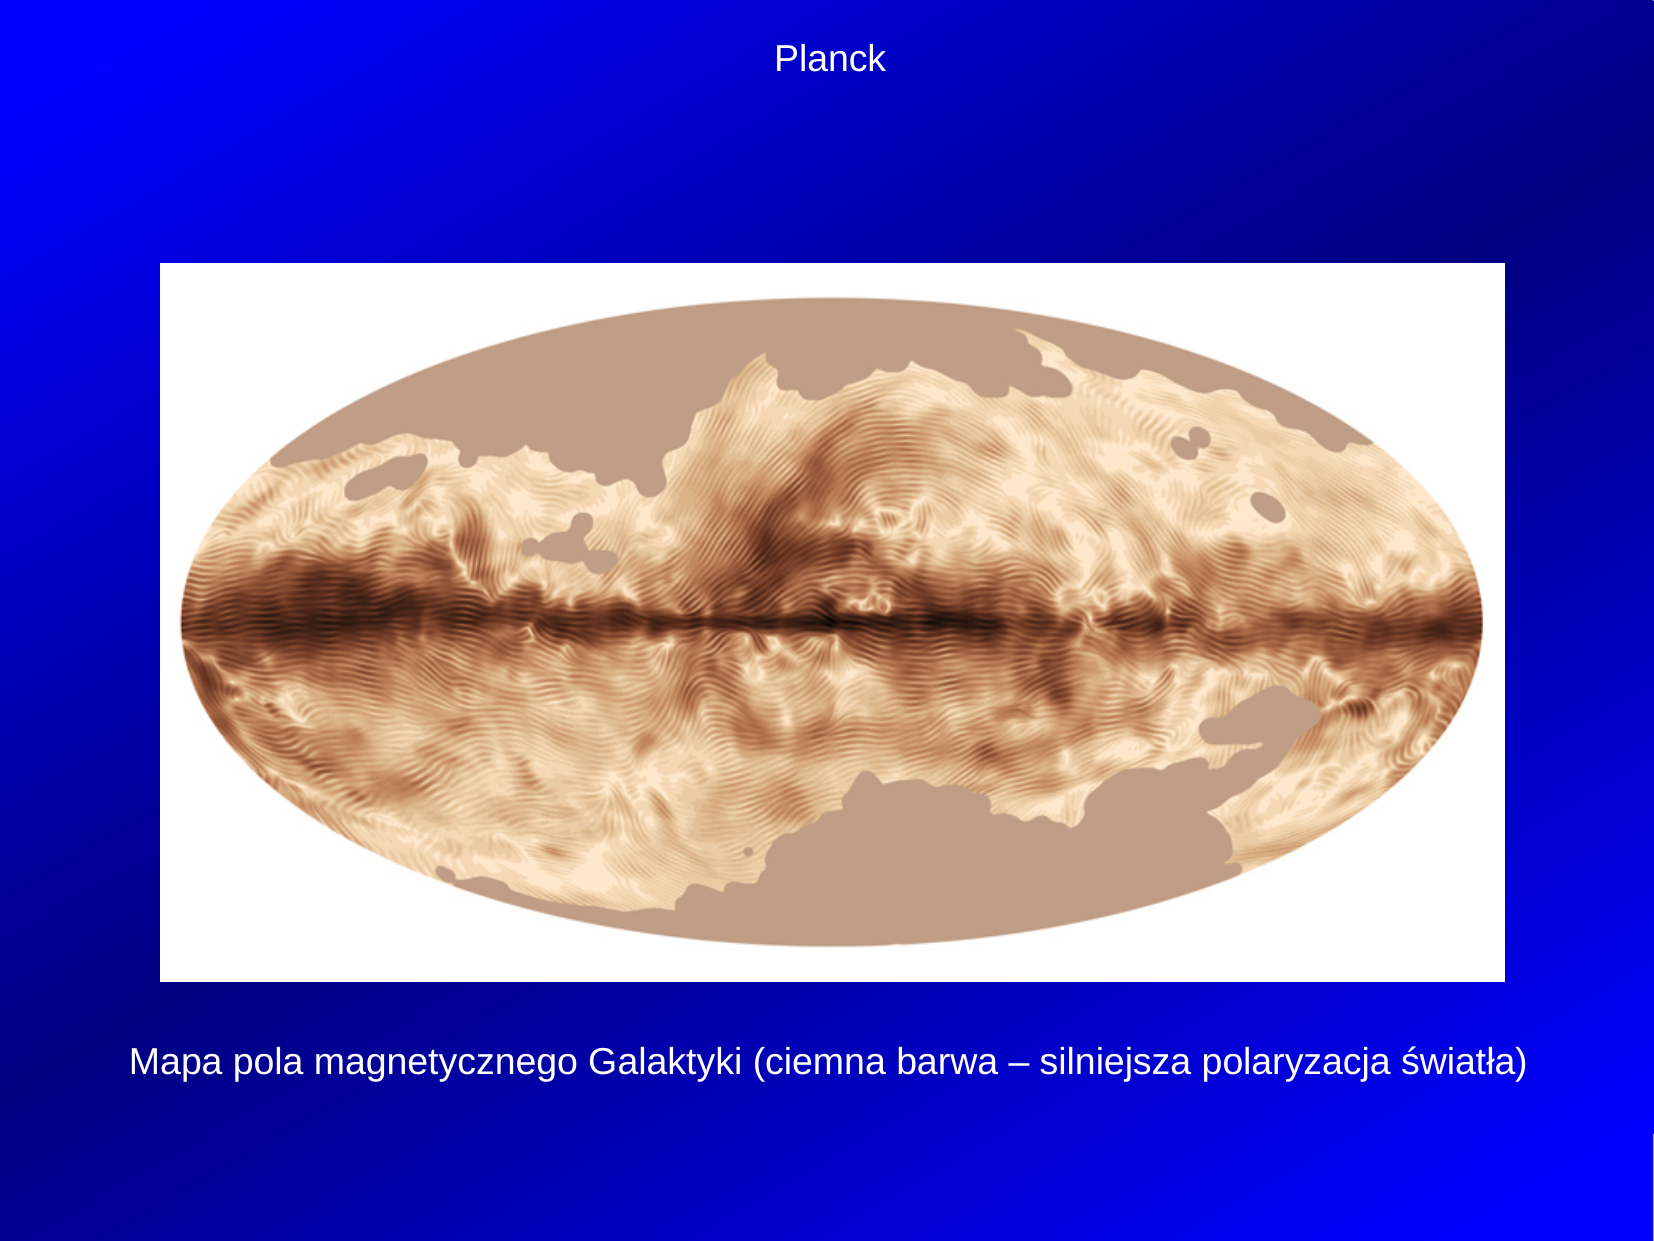

Planck
Mapa pola magnetycznego Galaktyki (ciemna barwa – silniejsza polaryzacja światła)